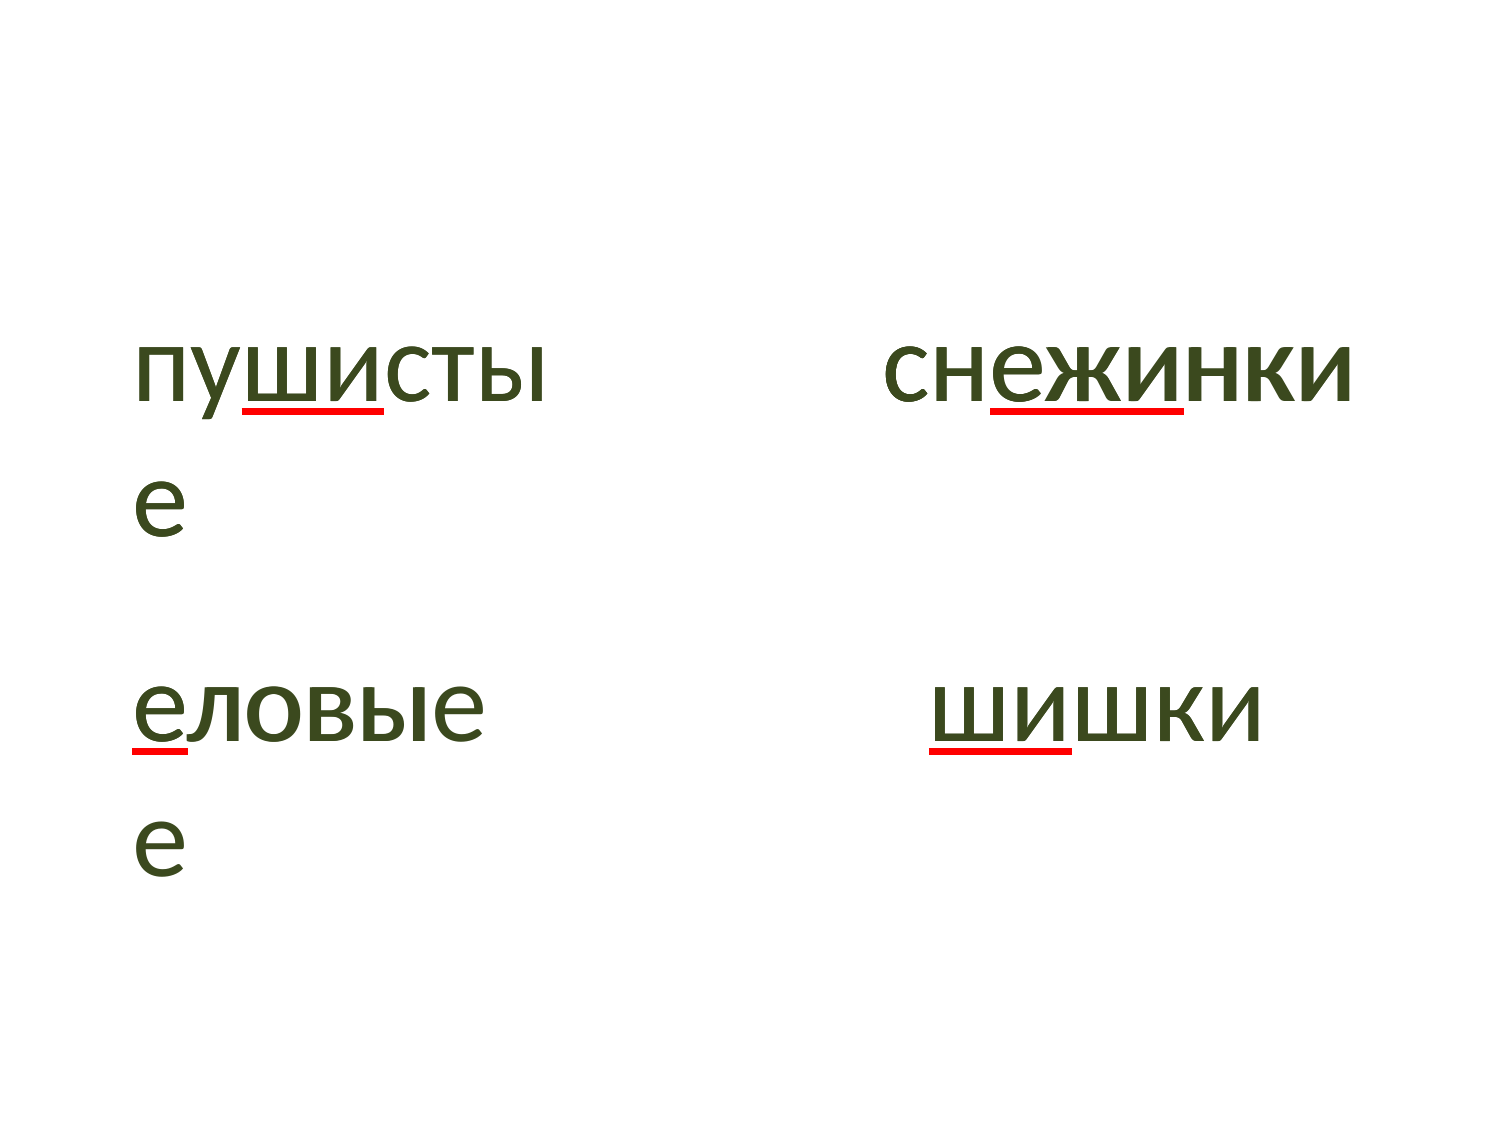

пушистые
пушистые
снежинки
снежинки
снежинки
еловые
еловые
# шишки
шишки